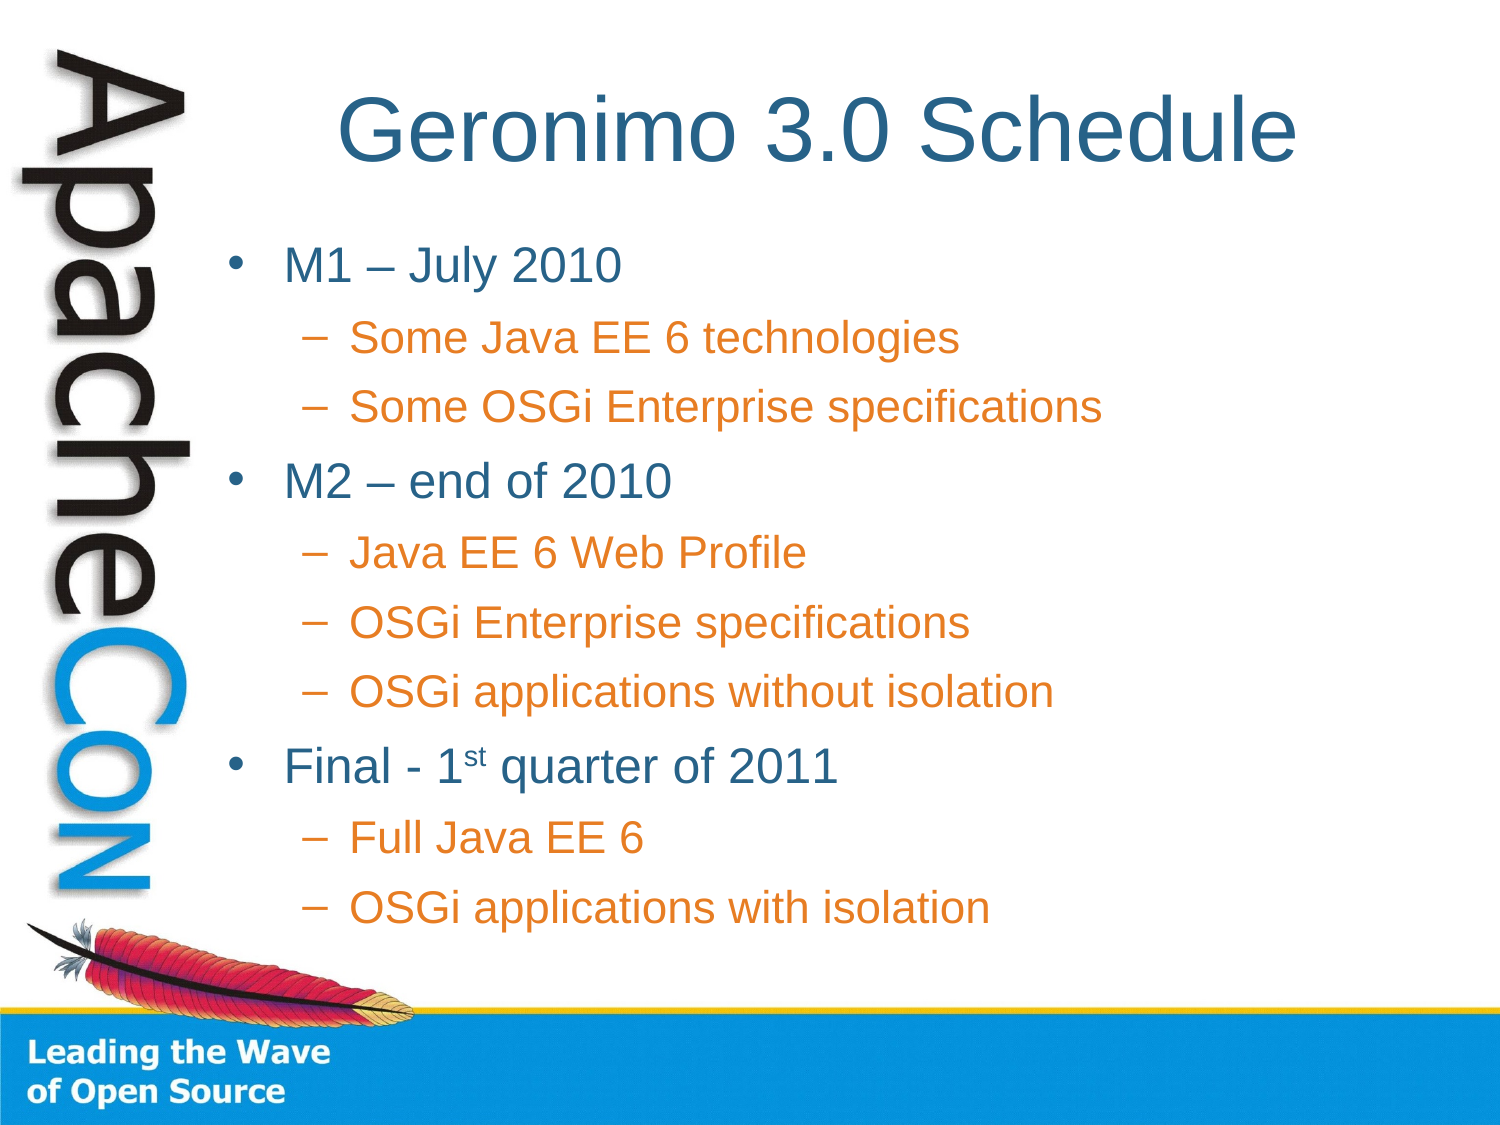

# Geronimo 3.0 Schedule
M1 – July 2010
Some Java EE 6 technologies
Some OSGi Enterprise specifications
M2 – end of 2010
Java EE 6 Web Profile
OSGi Enterprise specifications
OSGi applications without isolation
Final - 1st quarter of 2011
Full Java EE 6
OSGi applications with isolation